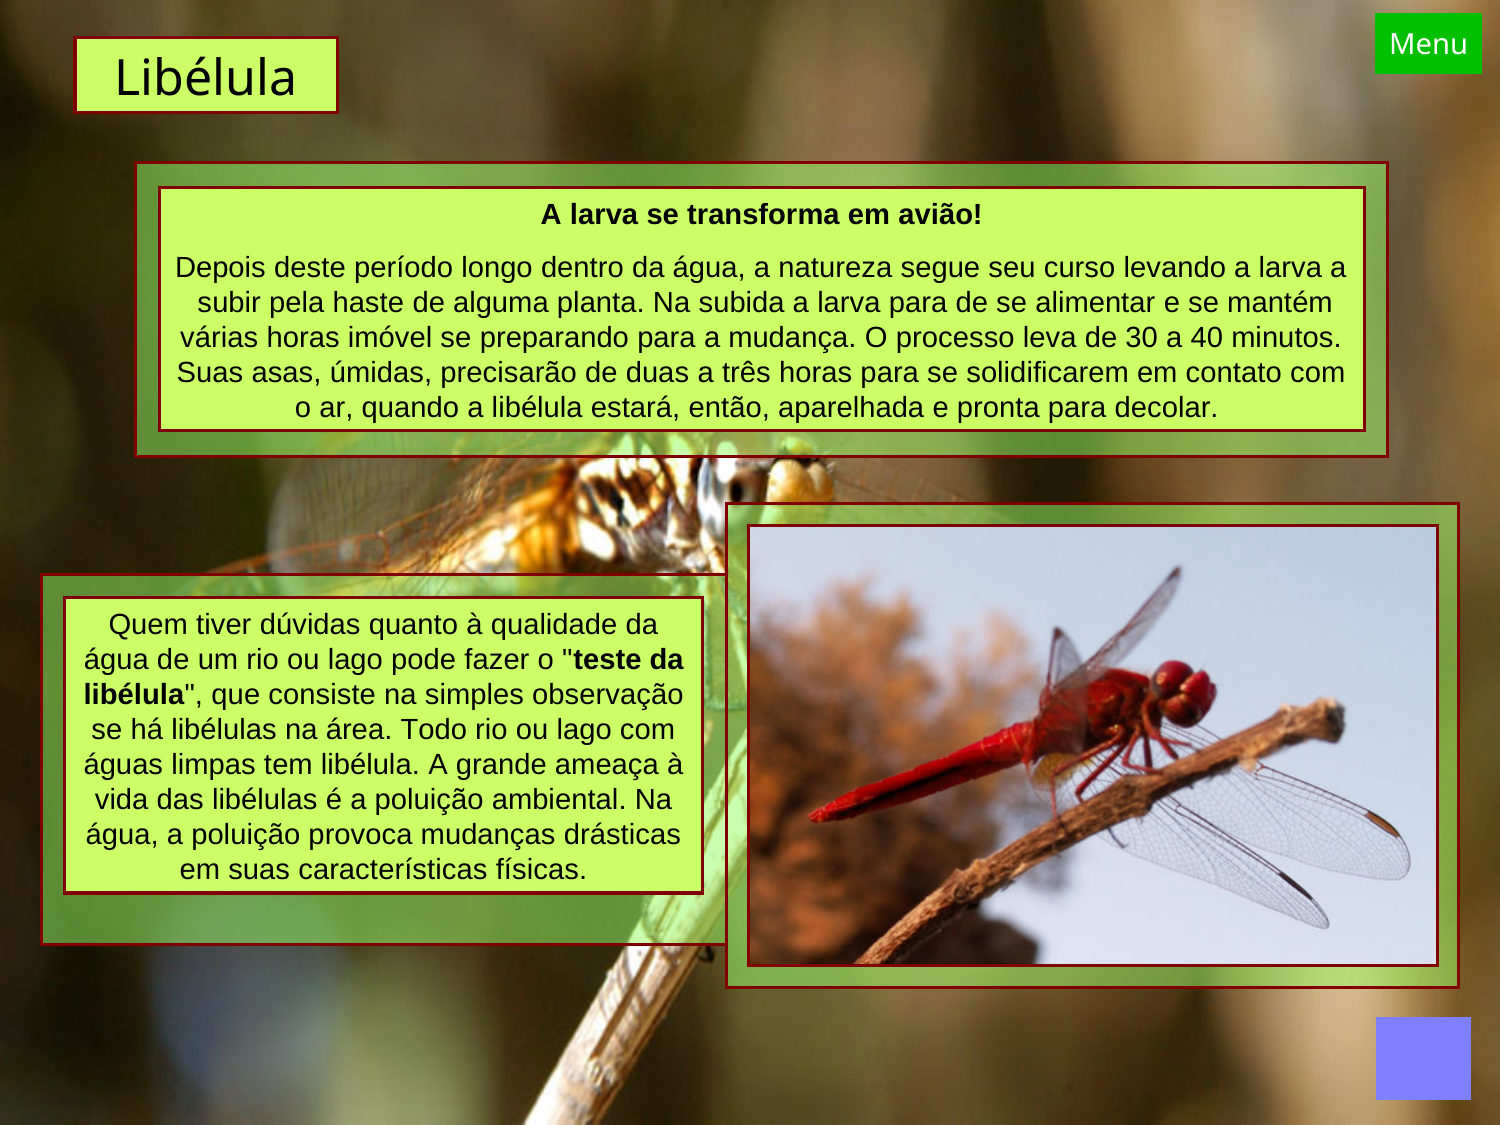

Libélula
A larva se transforma em avião!
Depois deste período longo dentro da água, a natureza segue seu curso levando a larva a subir pela haste de alguma planta. Na subida a larva para de se alimentar e se mantém várias horas imóvel se preparando para a mudança. O processo leva de 30 a 40 minutos. Suas asas, úmidas, precisarão de duas a três horas para se solidificarem em contato com o ar, quando a libélula estará, então, aparelhada e pronta para decolar.
Quem tiver dúvidas quanto à qualidade da água de um rio ou lago pode fazer o "teste da libélula", que consiste na simples observação se há libélulas na área. Todo rio ou lago com águas limpas tem libélula. A grande ameaça à vida das libélulas é a poluição ambiental. Na água, a poluição provoca mudanças drásticas em suas características físicas.